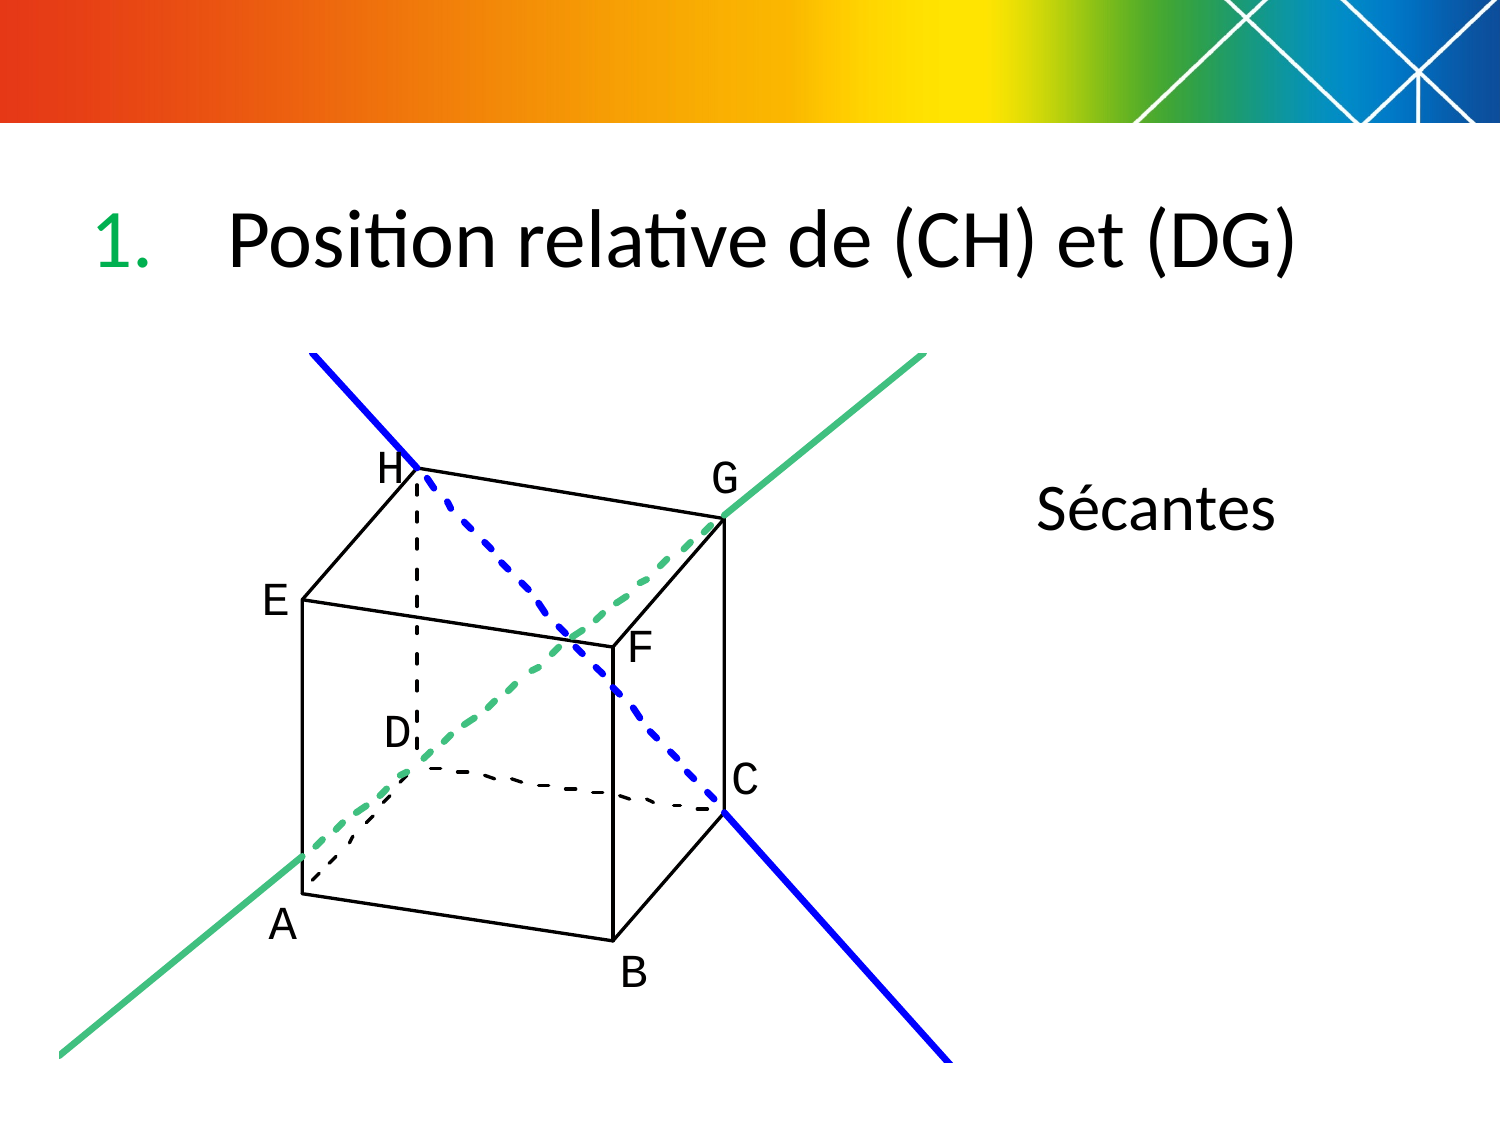

# Position relative de (CH) et (DG)
Sécantes